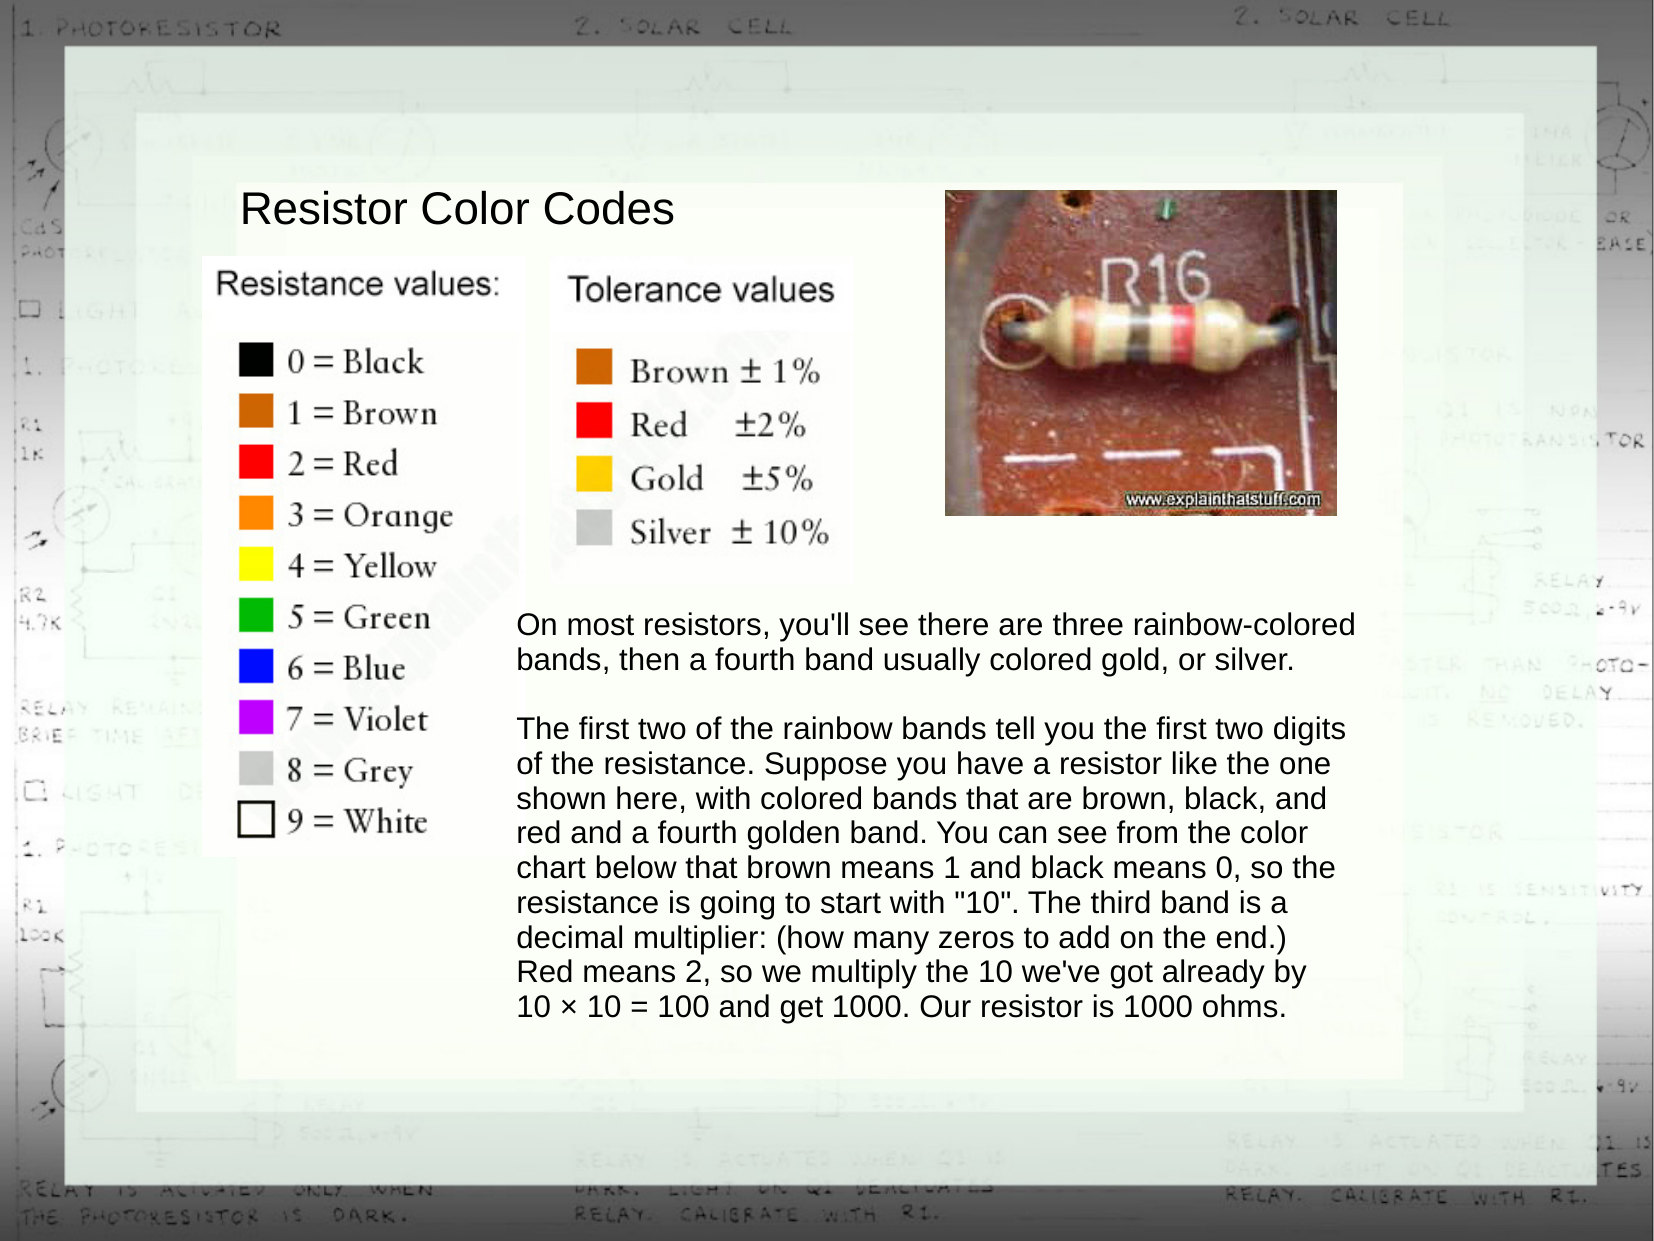

Resistor Color Codes
On most resistors, you'll see there are three rainbow-colored bands, then a fourth band usually colored gold, or silver.
The first two of the rainbow bands tell you the first two digits of the resistance. Suppose you have a resistor like the one shown here, with colored bands that are brown, black, and red and a fourth golden band. You can see from the color chart below that brown means 1 and black means 0, so the resistance is going to start with "10". The third band is a decimal multiplier: (how many zeros to add on the end.)
Red means 2, so we multiply the 10 we've got already by
10 × 10 = 100 and get 1000. Our resistor is 1000 ohms.